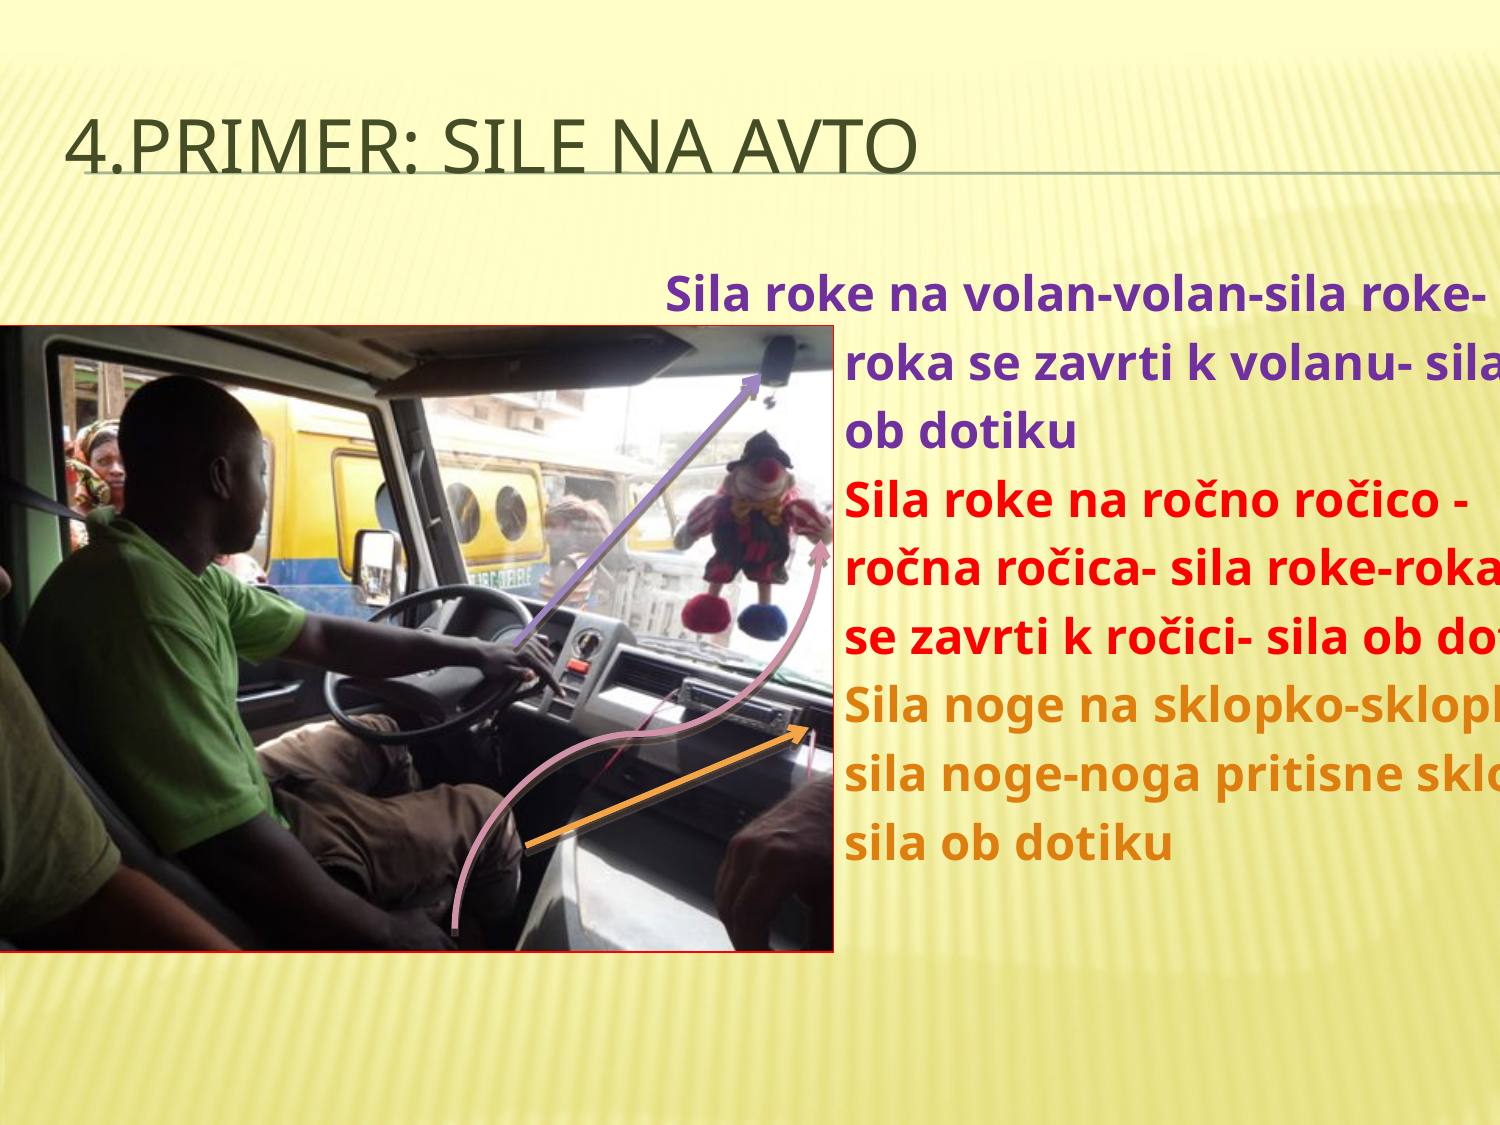

# 4.primer: sile na avto
 Sila roke na volan-volan-sila roke-
 roka se zavrti k volanu- sila
 ob dotiku
 Sila roke na ročno ročico -
 ročna ročica- sila roke-roka
 se zavrti k ročici- sila ob dotiku
 Sila noge na sklopko-sklopka-
 sila noge-noga pritisne sklopko
 sila ob dotiku